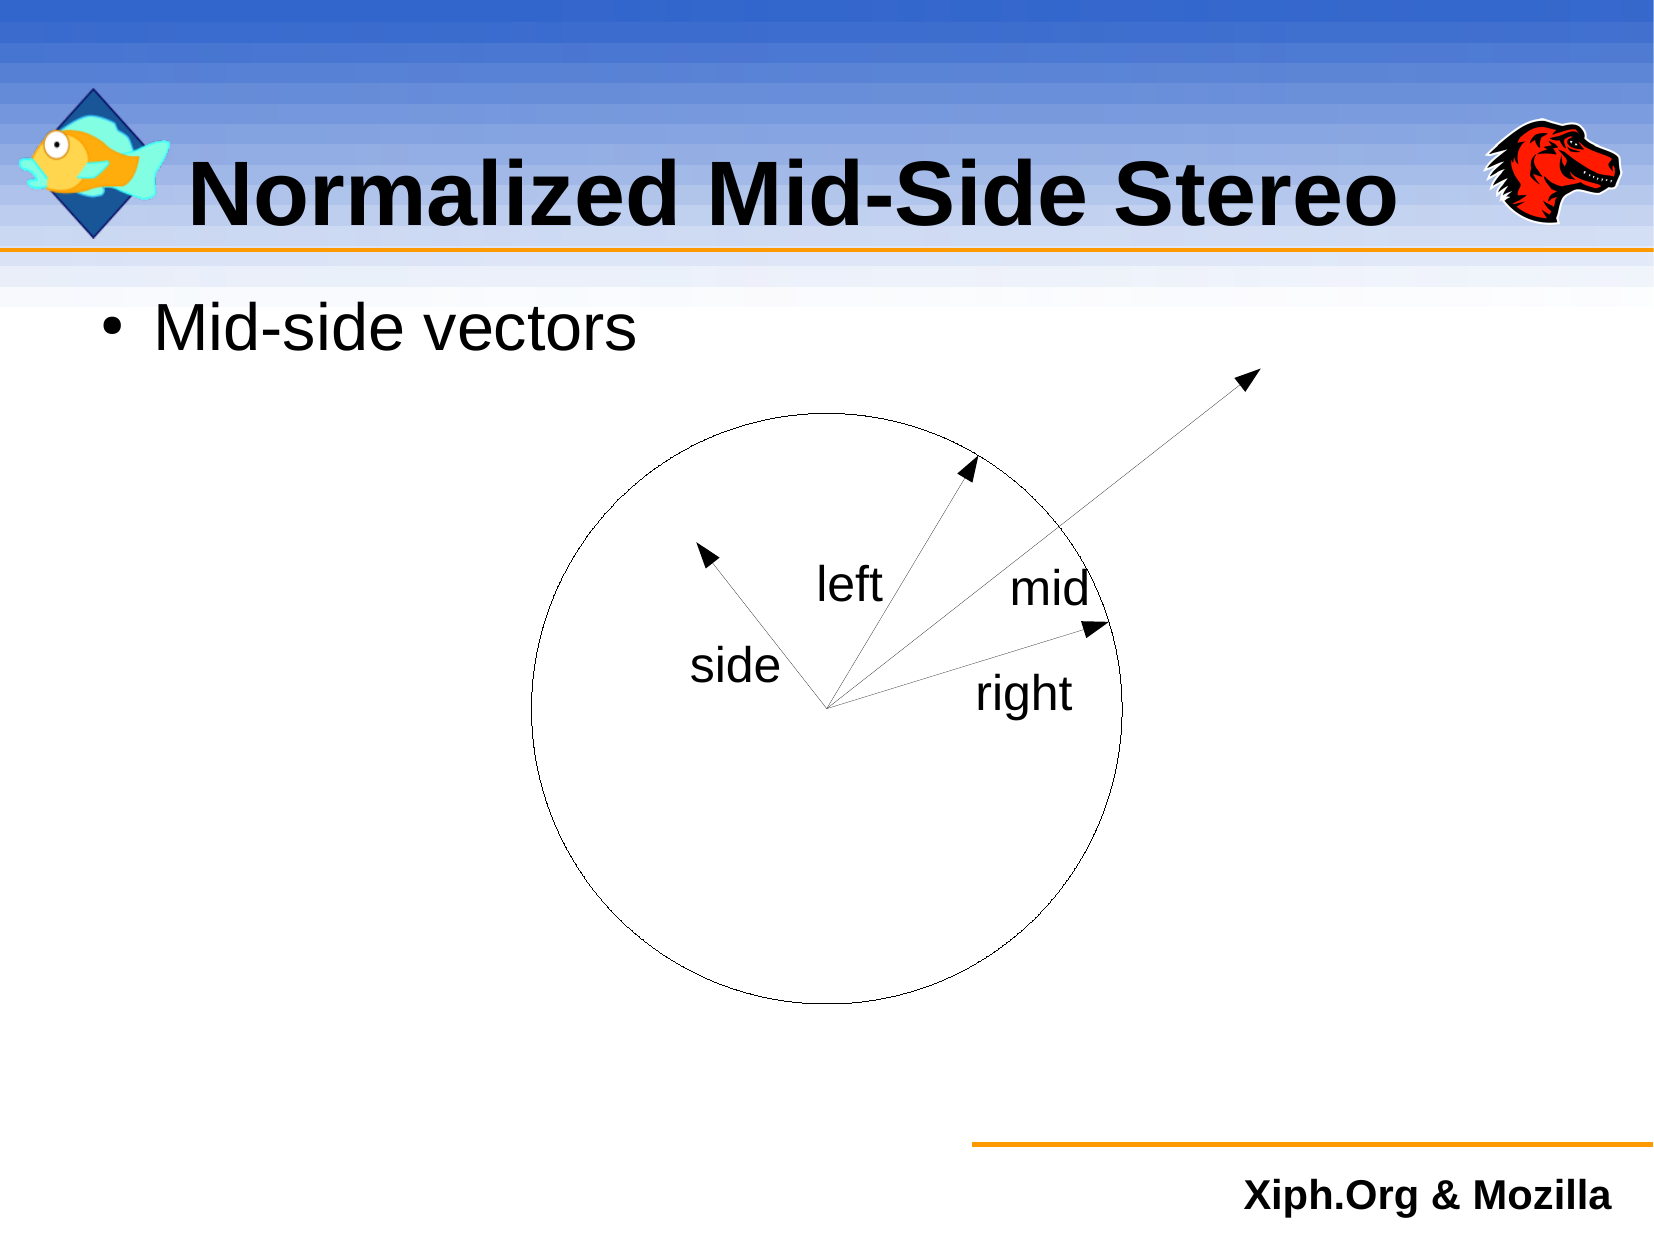

# Normalized Mid-Side Stereo
Mid-side vectors
left
mid
side
right